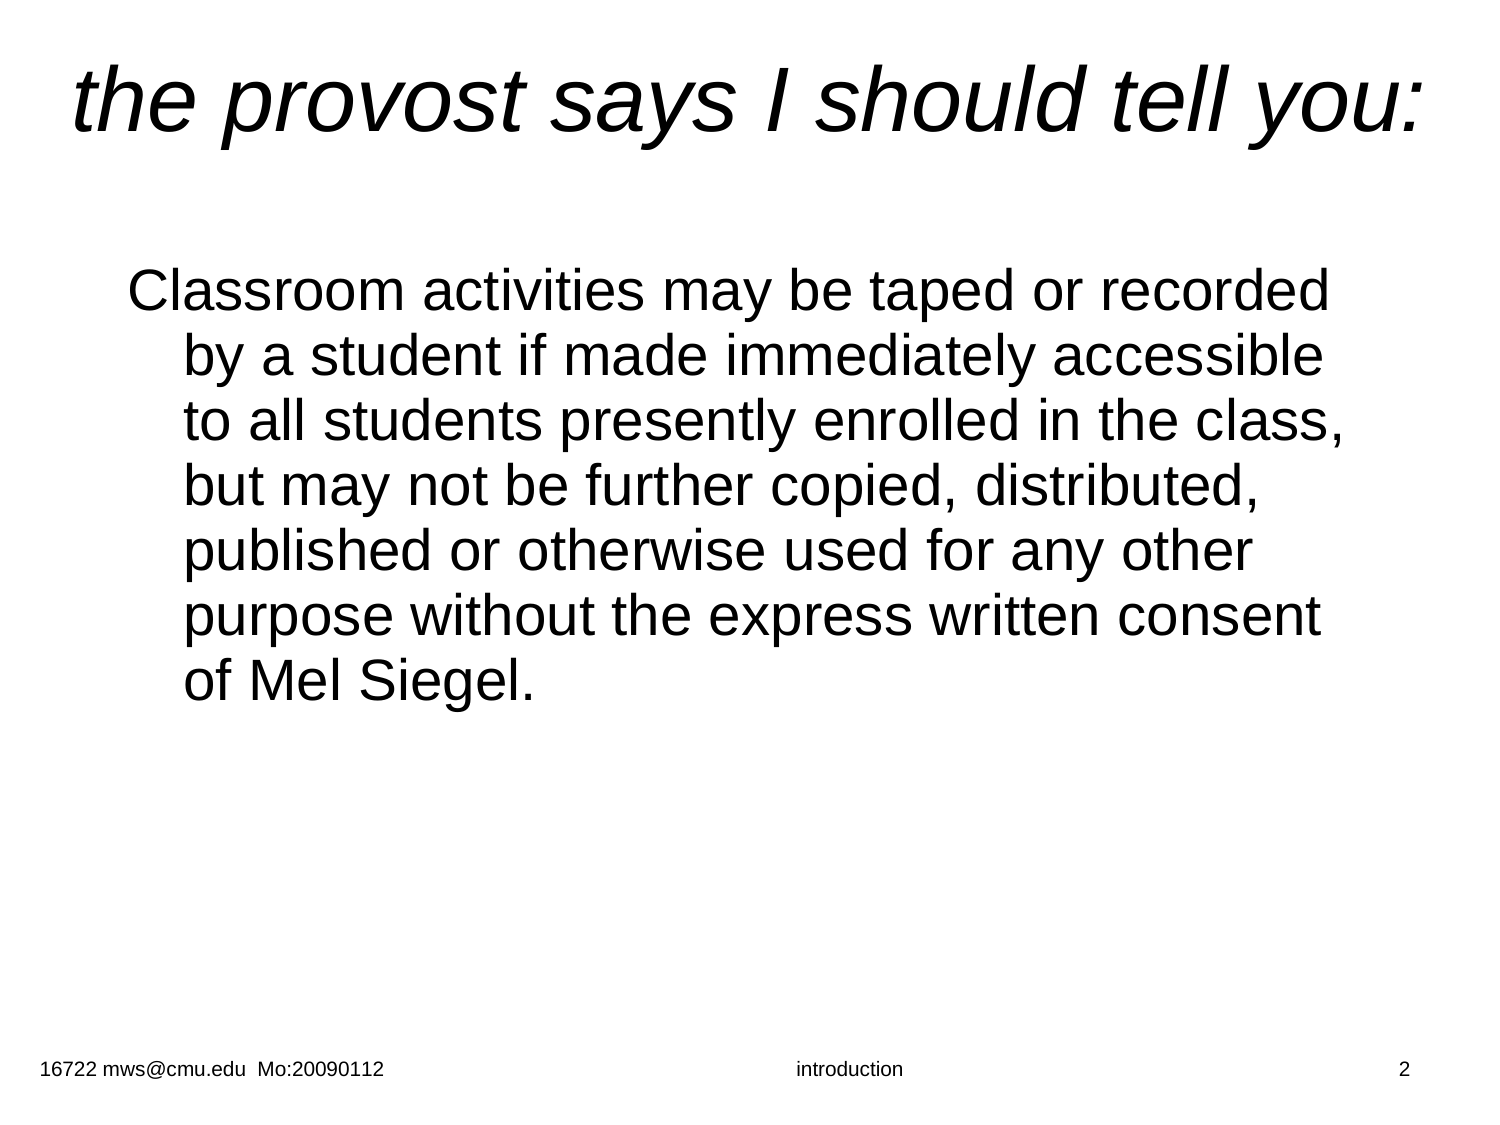

# the provost says I should tell you:
Classroom activities may be taped or recorded by a student if made immediately accessible to all students presently enrolled in the class, but may not be further copied, distributed, published or otherwise used for any other purpose without the express written consent of Mel Siegel.
16722 mws@cmu.edu Mo:20090112
introduction
2